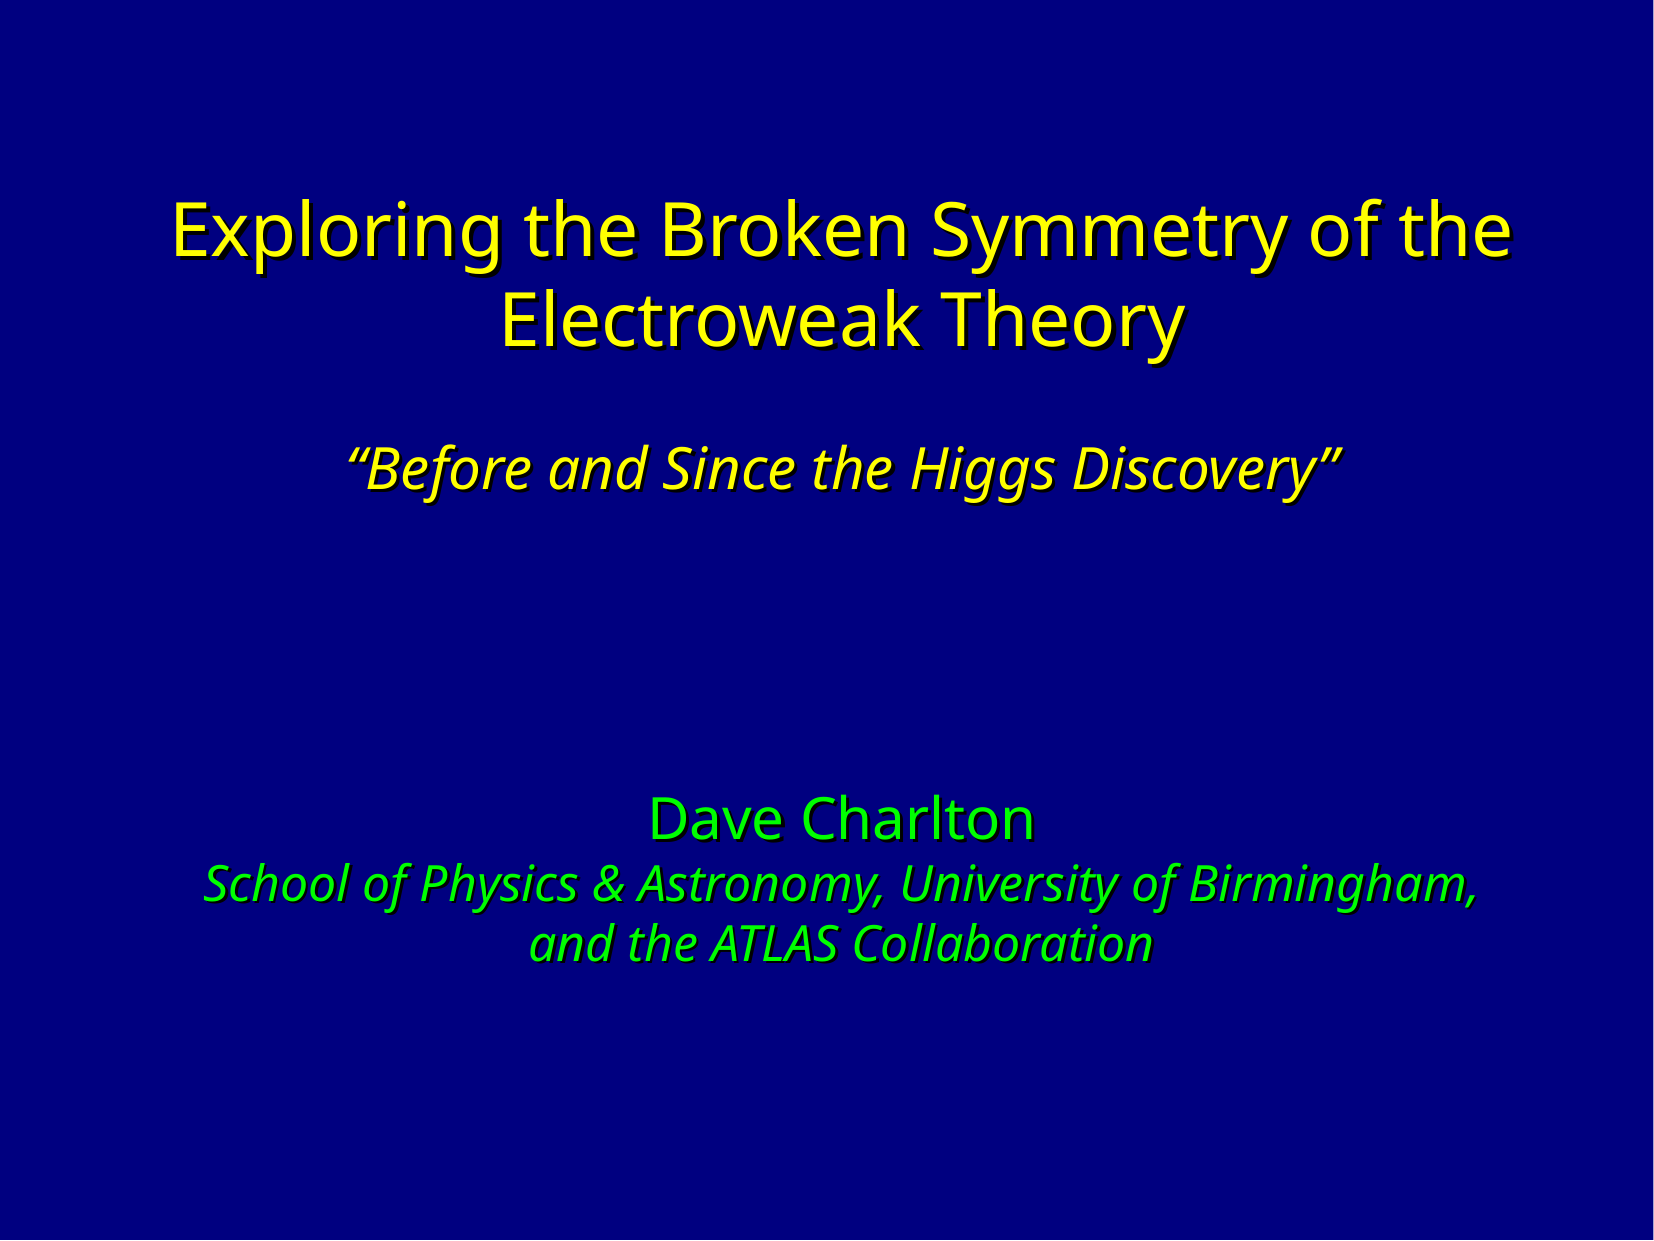

# Exploring the Broken Symmetry of the Electroweak Theory “Before and Since the Higgs Discovery” Dave Charlton School of Physics & Astronomy, University of Birmingham, and the ATLAS Collaboration